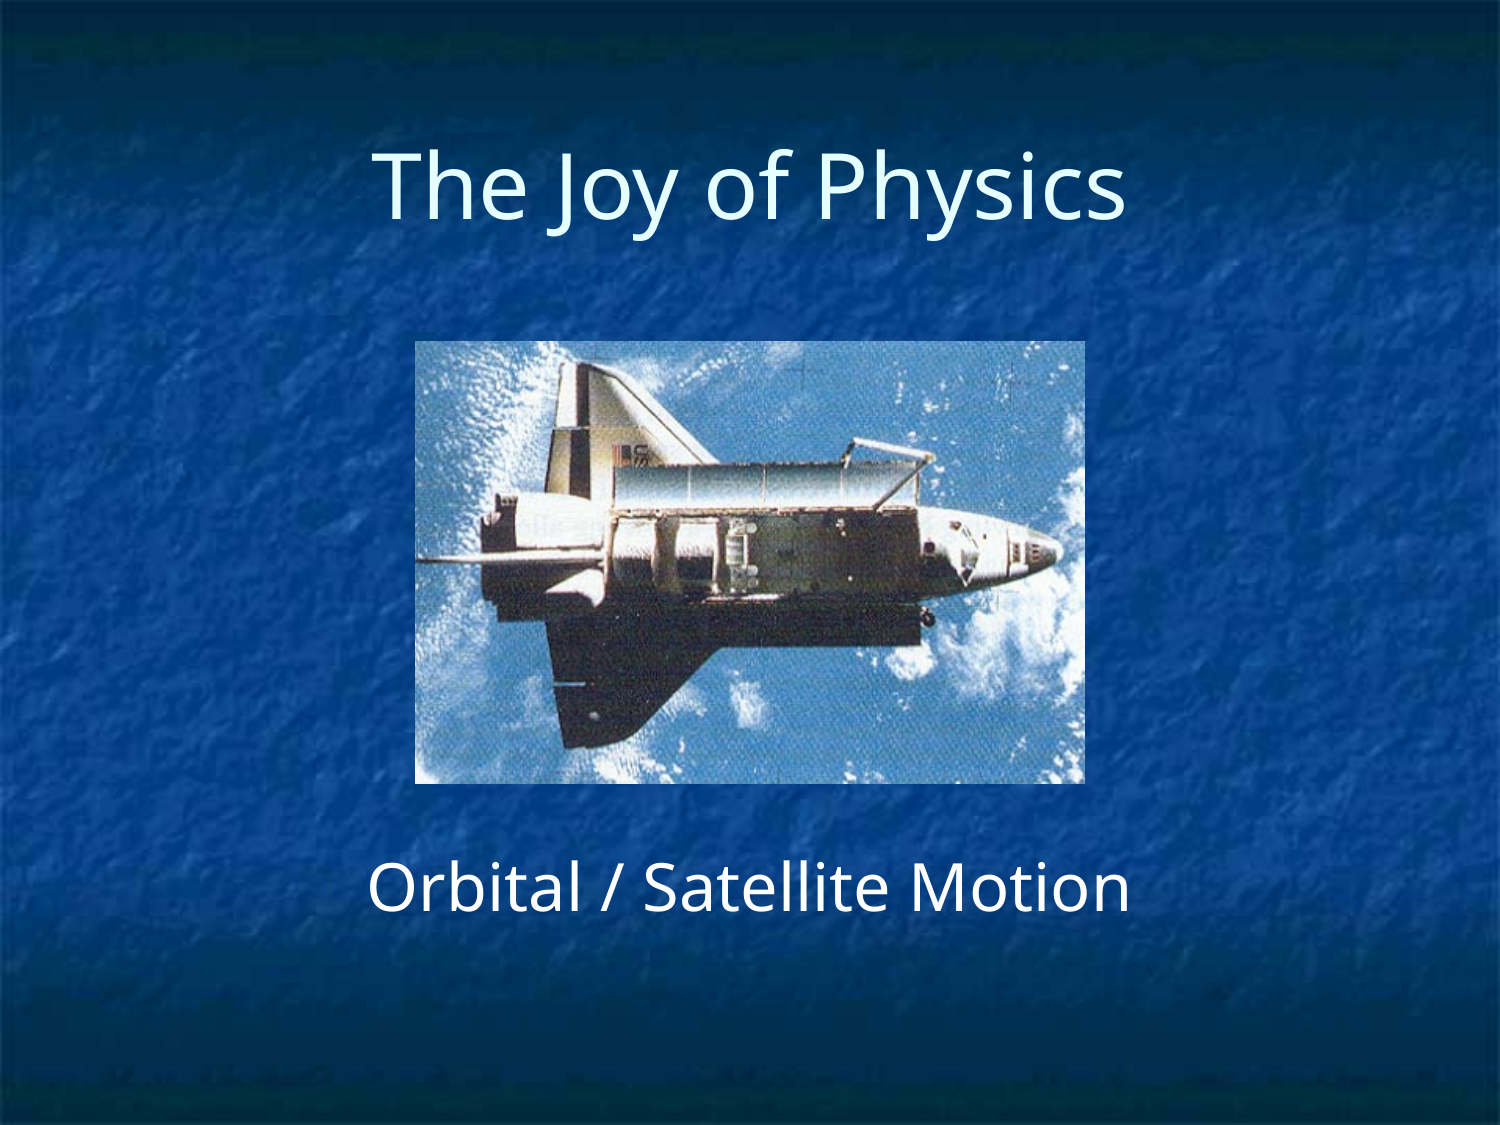

# The Joy of Physics
Orbital / Satellite Motion